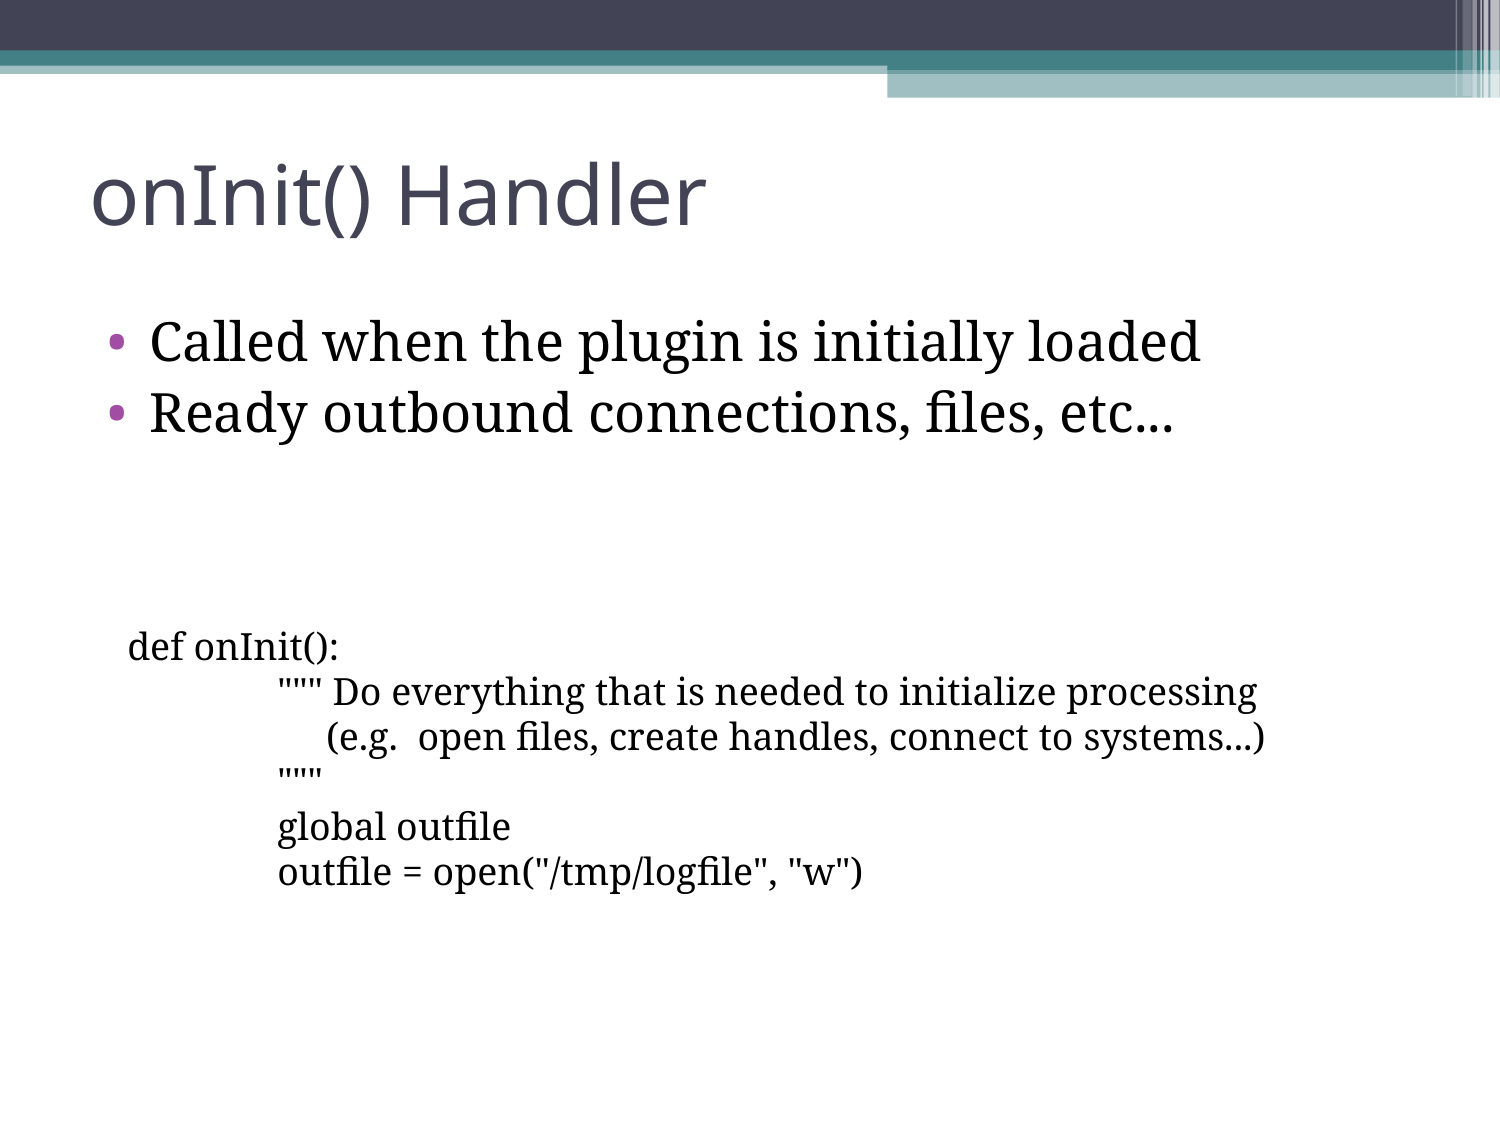

# onInit() Handler
Called when the plugin is initially loaded
Ready outbound connections, files, etc...
def onInit():
	""" Do everything that is needed to initialize processing
 	 (e.g. open files, create handles, connect to systems...)
	"""
	global outfile
	outfile = open("/tmp/logfile", "w")